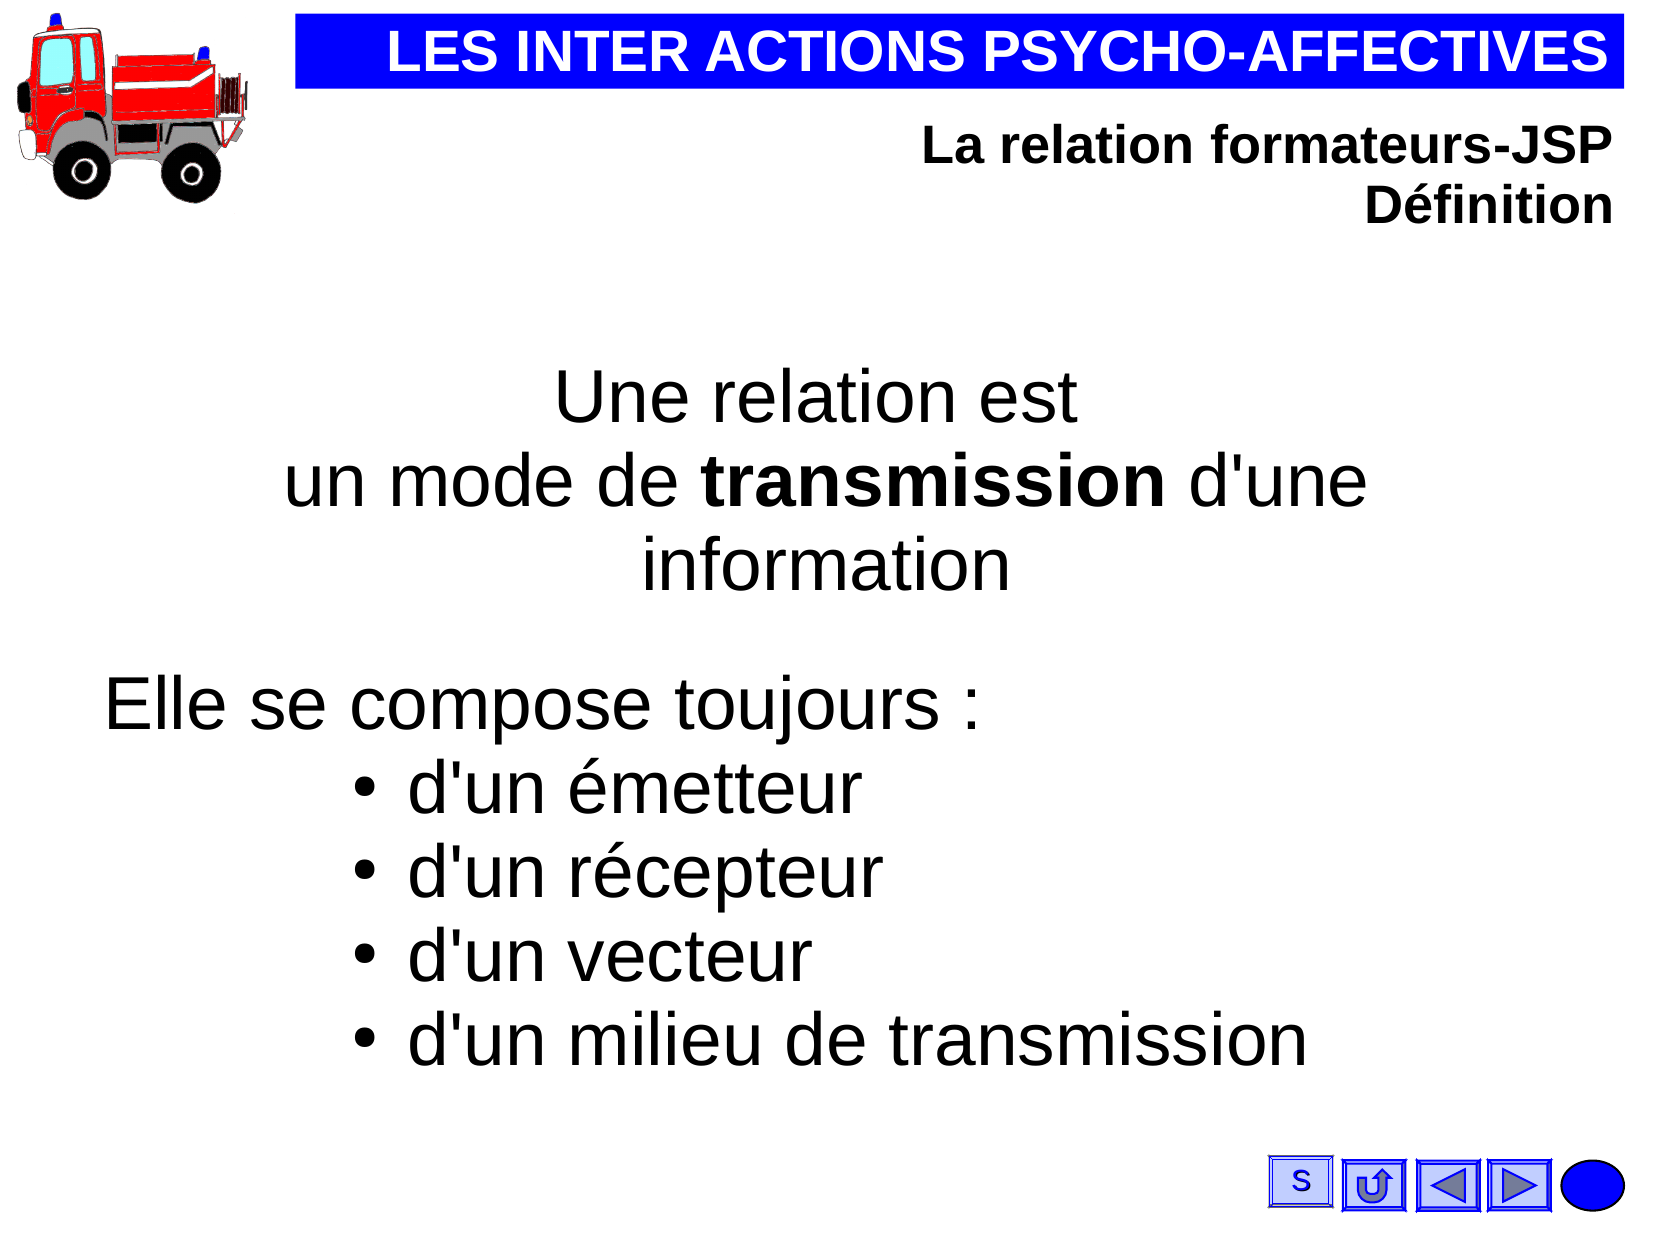

LES INTER ACTIONS PSYCHO-AFFECTIVES
La relation formateurs-JSP
Définition
Une relation est
un mode de transmission d'une information
Elle se compose toujours :
 d'un émetteur
 d'un récepteur
 d'un vecteur
 d'un milieu de transmission
#